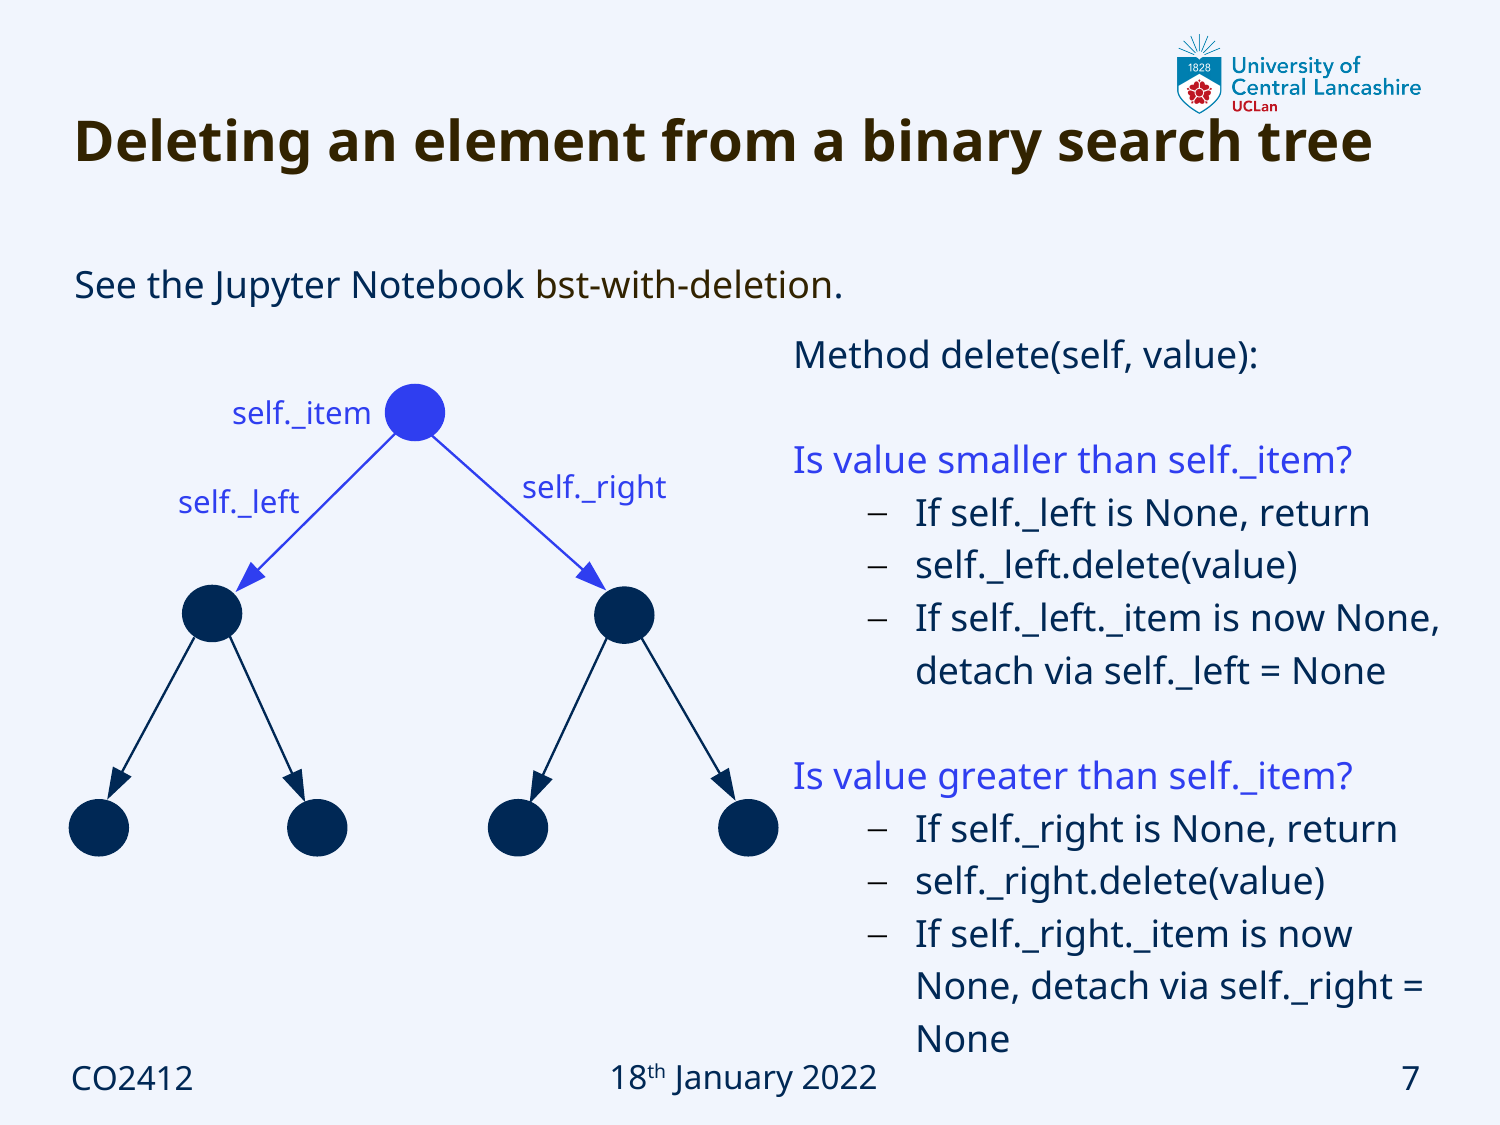

# Deleting an element from a binary search tree
See the Jupyter Notebook bst-with-deletion.
Method delete(self, value):
Is value smaller than self._item?
If self._left is None, return
self._left.delete(value)
If self._left._item is now None, detach via self._left = None
Is value greater than self._item?
If self._right is None, return
self._right.delete(value)
If self._right._item is now None, detach via self._right = None
self._item
self._right
self._left